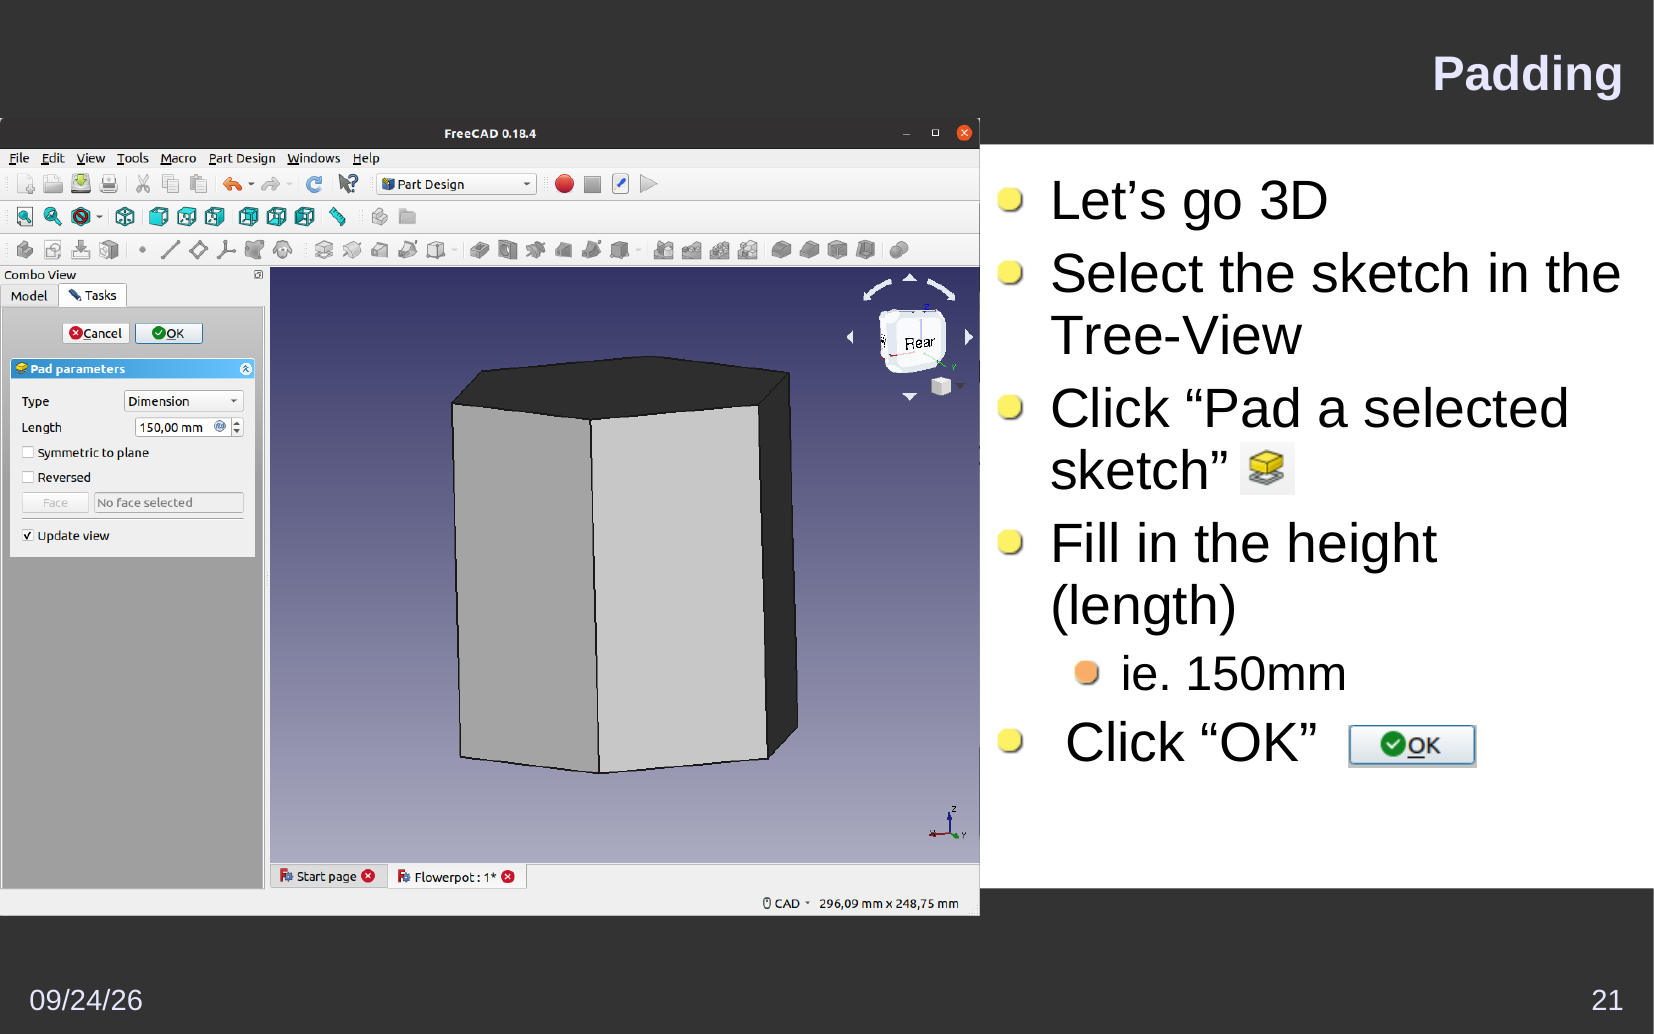

# Padding
Let’s go 3D
Select the sketch in the Tree-View
Click “Pad a selected sketch”
Fill in the height (length)
ie. 150mm
 Click “OK”
21